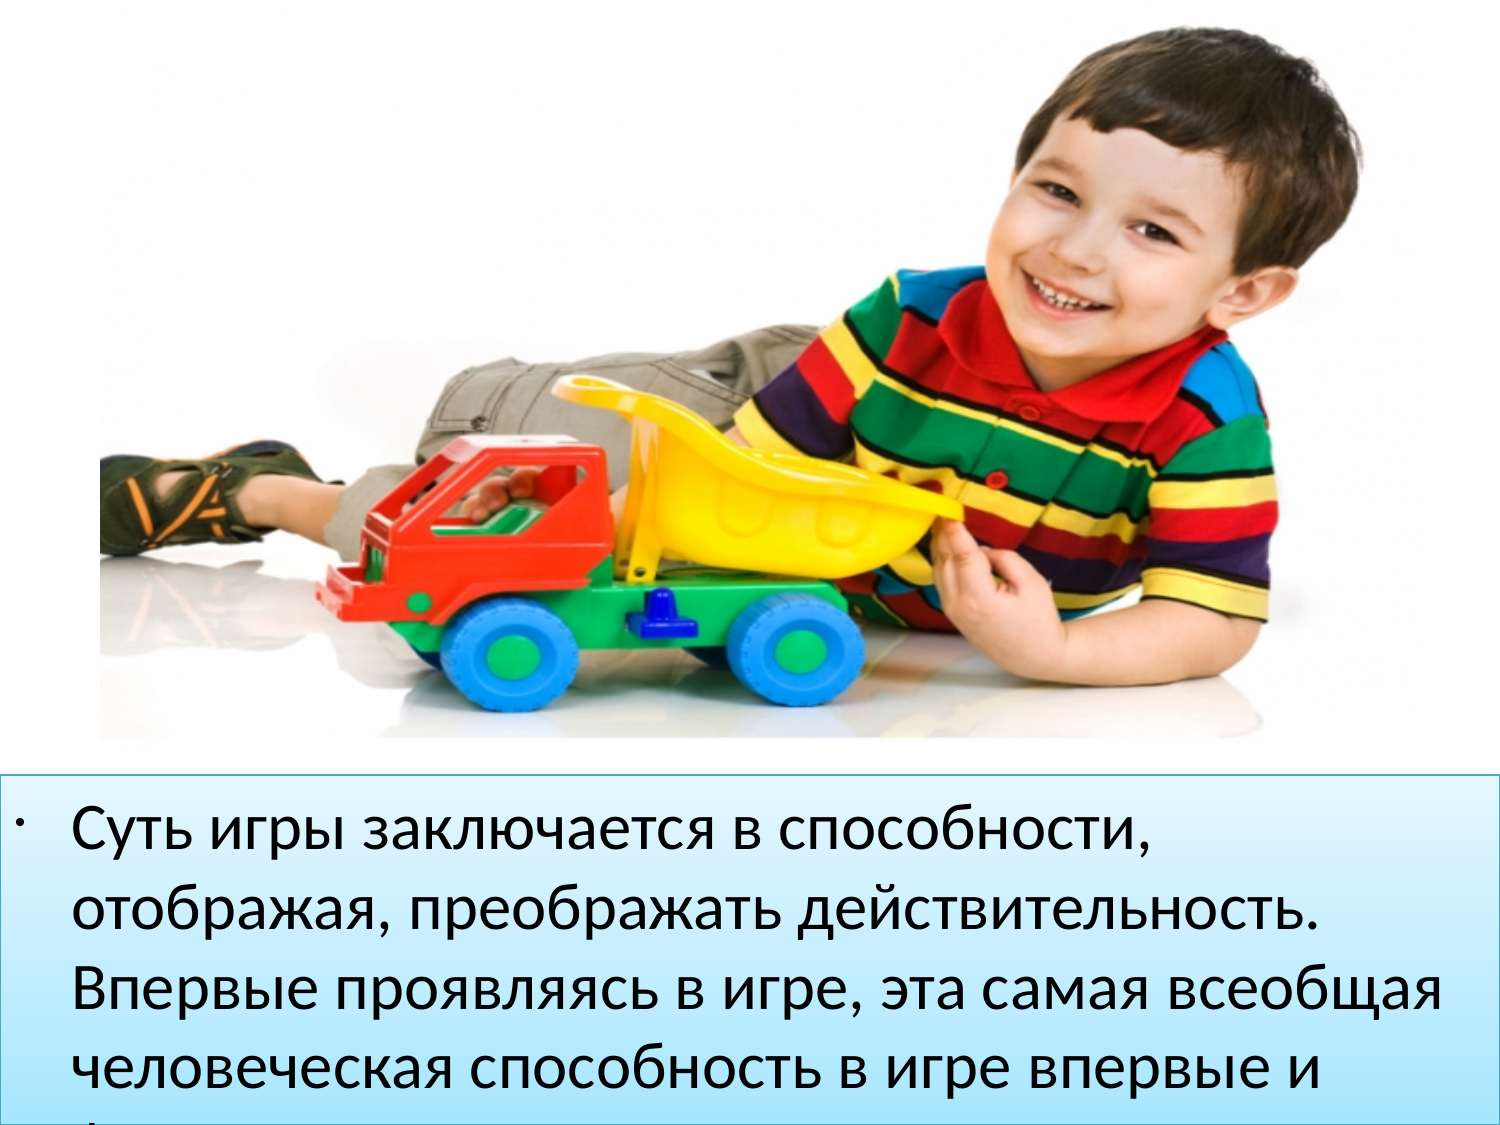

#
Суть игры заключается в способности, отображая, преображать дей­ствительность. Впервые проявляясь в игре, эта самая всеобщая человеческая способность в игре впервые и формируется.